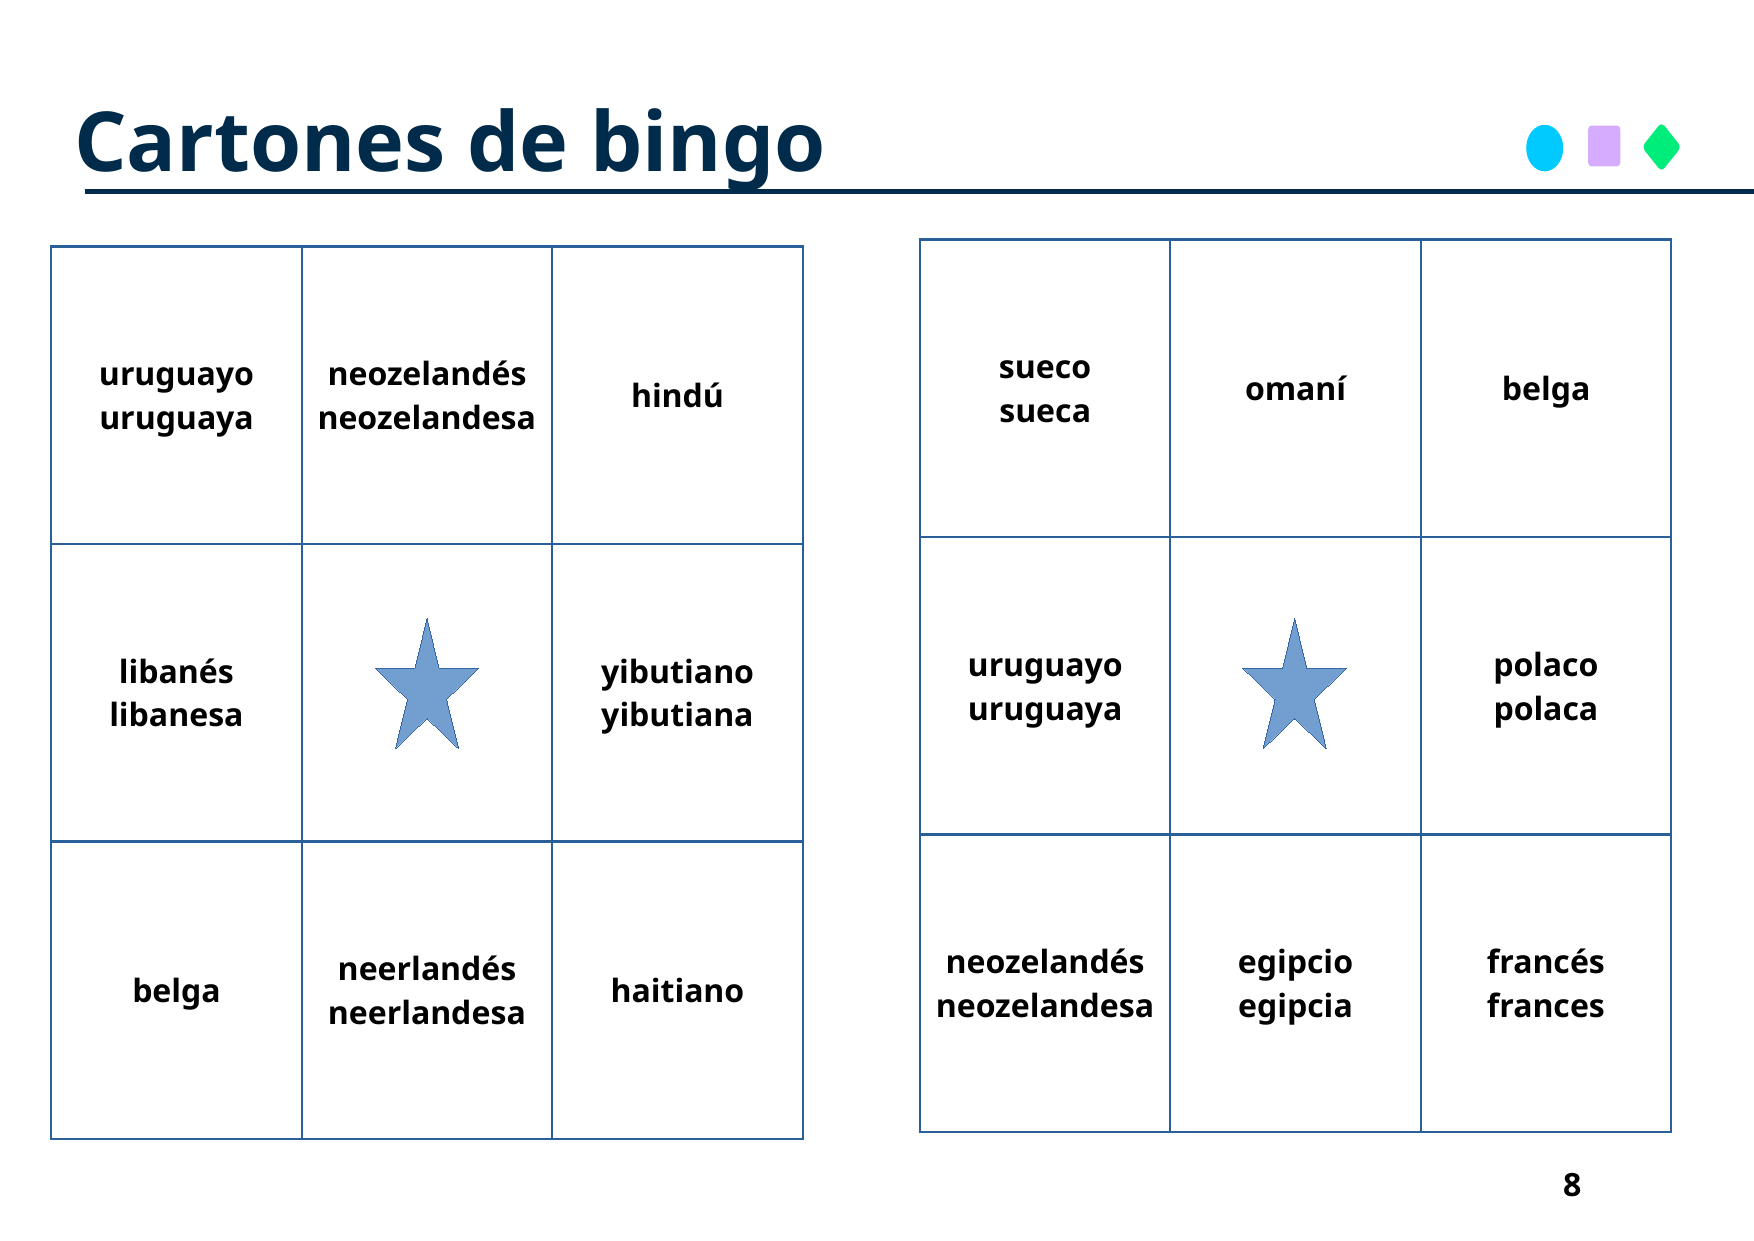

# Cartones de bingo
| sueco sueca | omaní | belga |
| --- | --- | --- |
| uruguayo uruguaya | | polaco polaca |
| neozelandés neozelandesa | egipcio egipcia | francés frances |
| uruguayo uruguaya | neozelandés neozelandesa | hindú |
| --- | --- | --- |
| libanés libanesa | | yibutiano yibutiana |
| belga | neerlandés neerlandesa | haitiano |